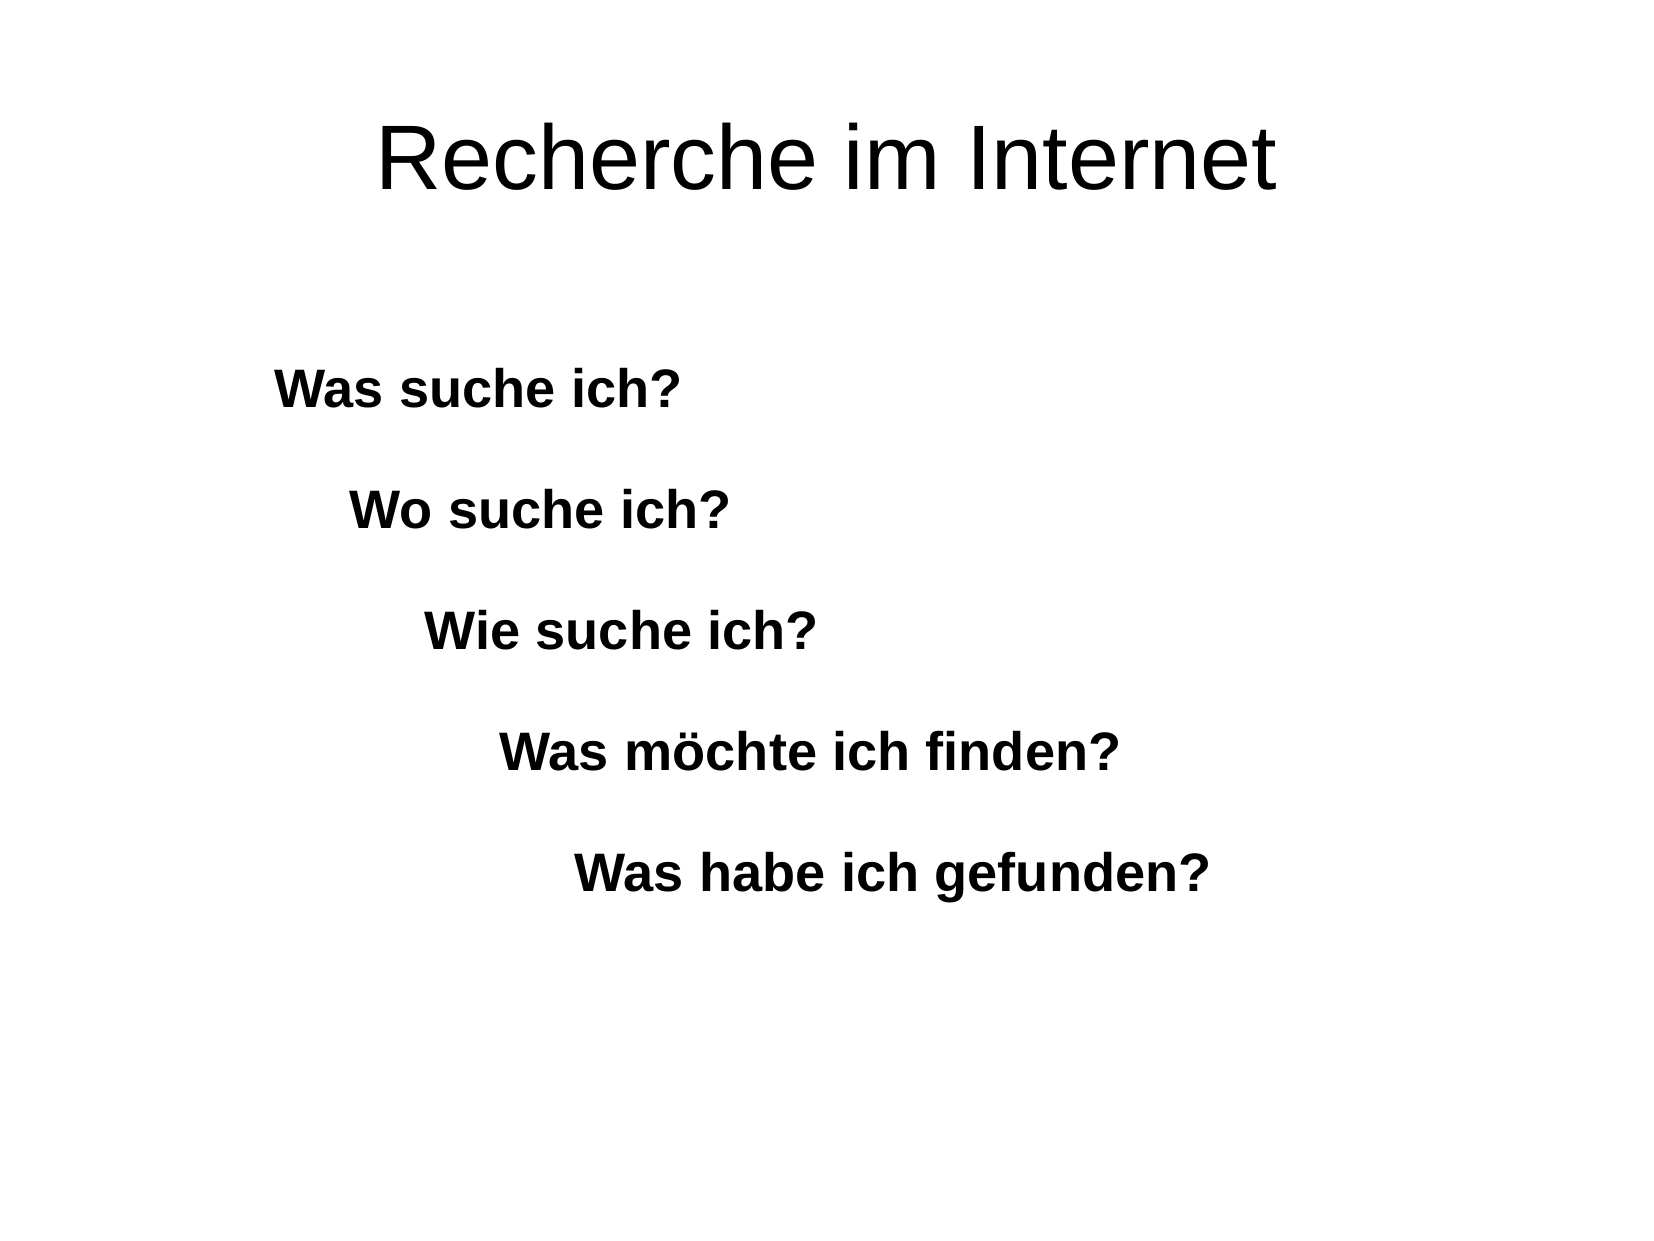

# Recherche im Internet
Was suche ich?
	Wo suche ich?
		Wie suche ich?
			Was möchte ich finden?
				Was habe ich gefunden?